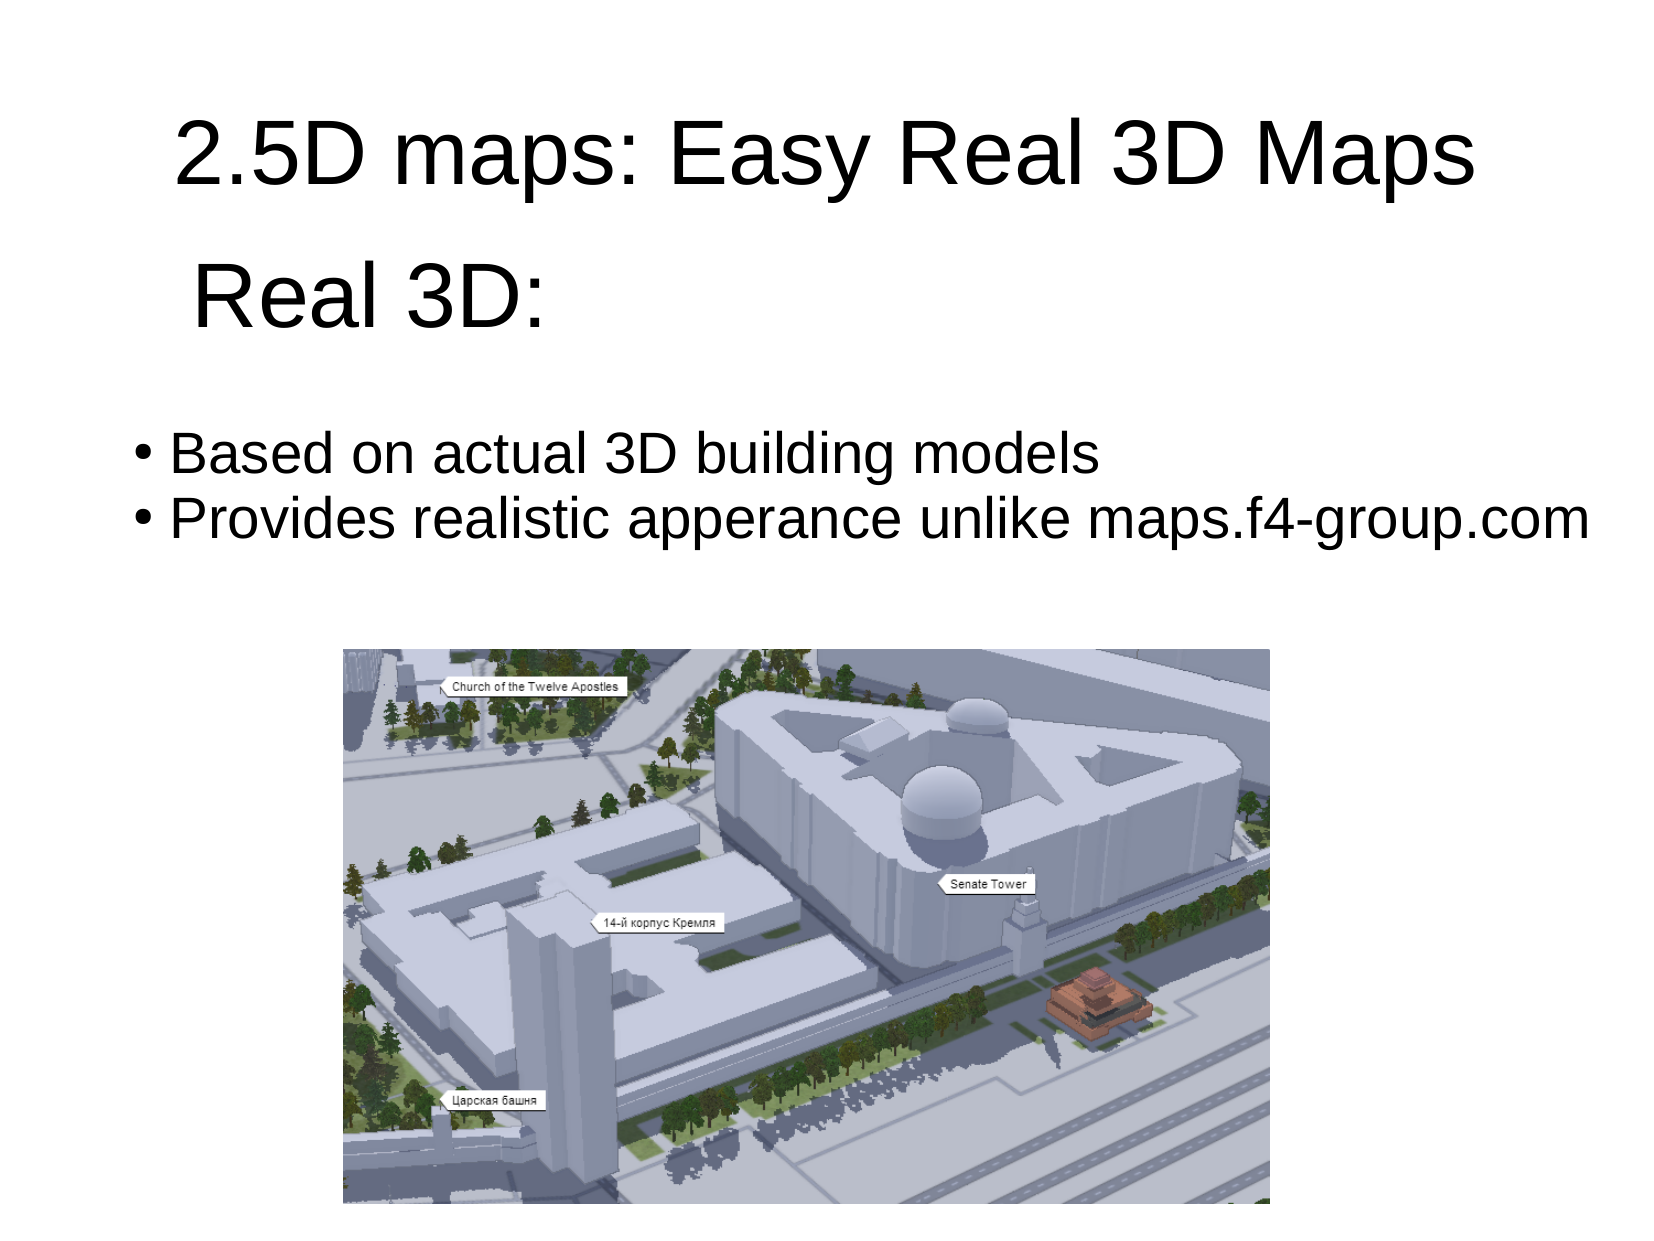

# 2.5D maps: Easy Real 3D Maps
Real 3D:
 Based on actual 3D building models
 Provides realistic apperance unlike maps.f4-group.com